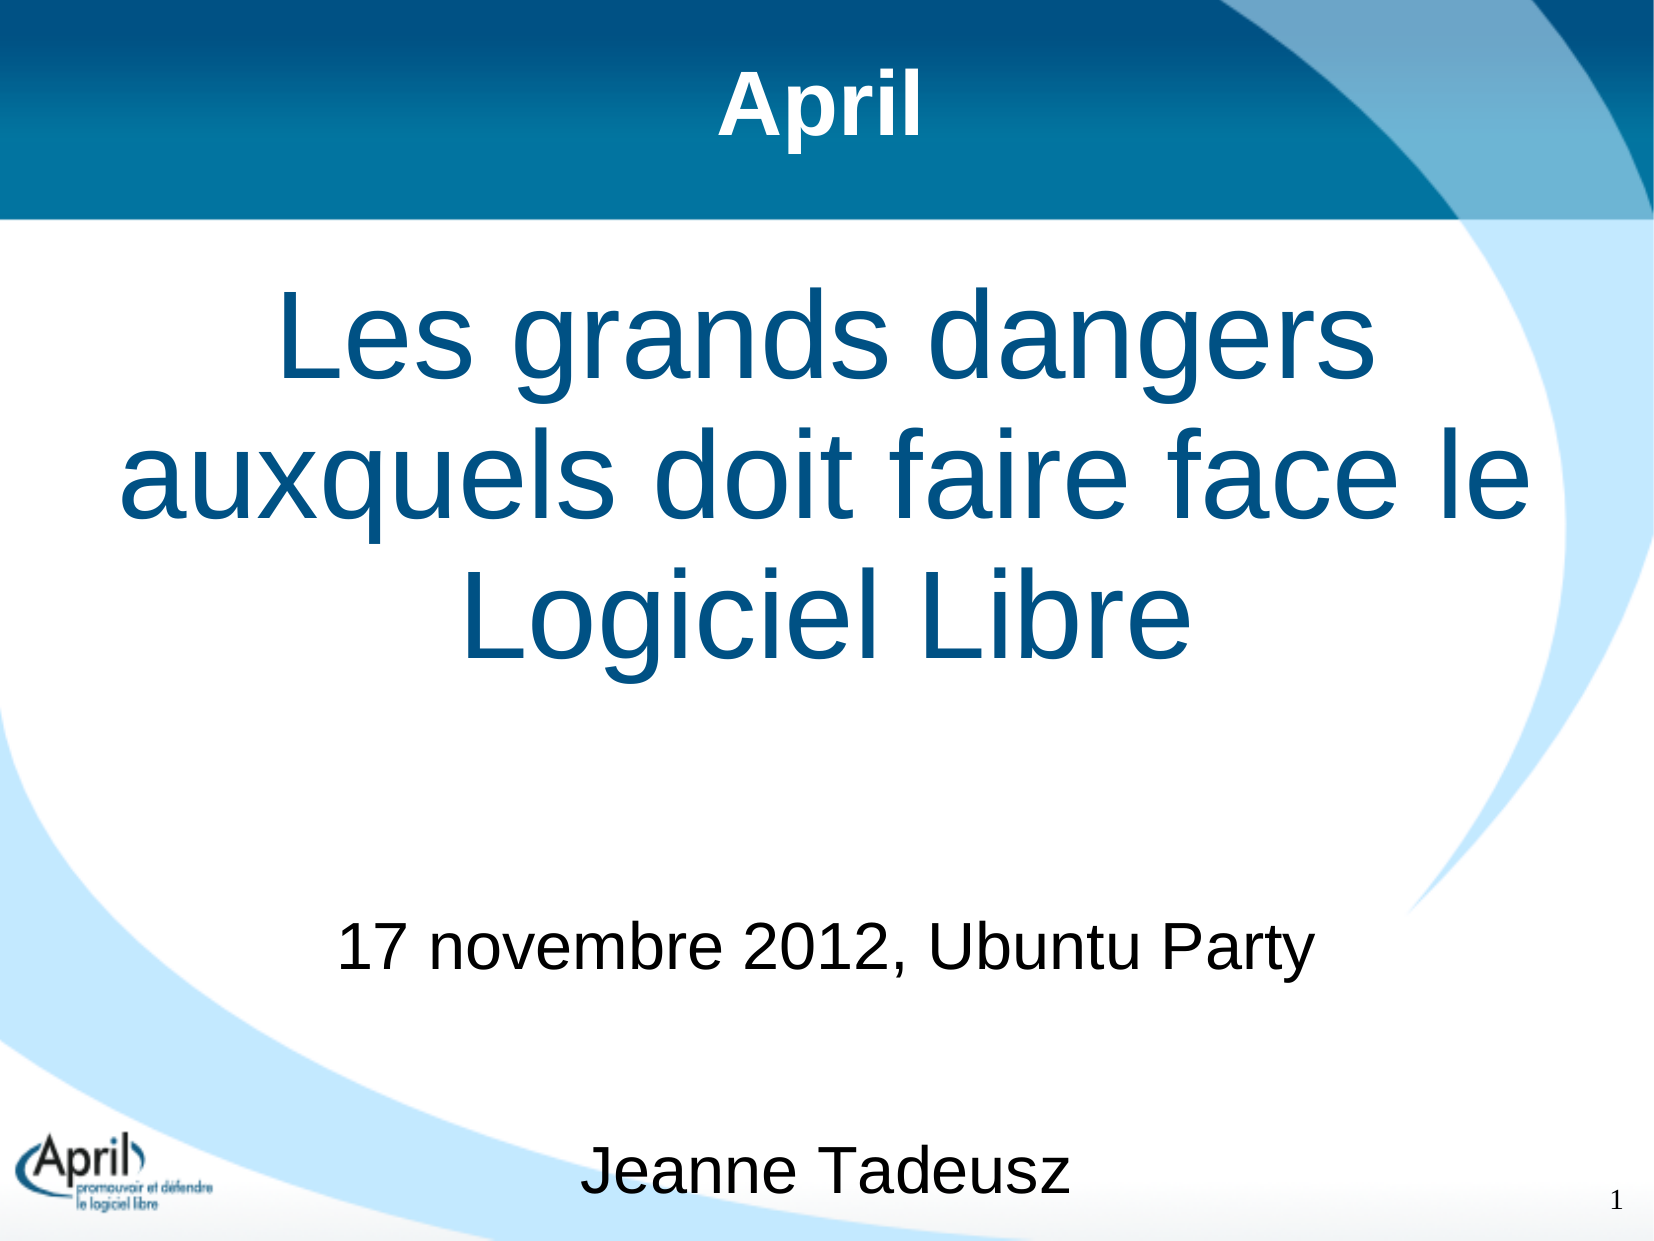

# April
Les grands dangers auxquels doit faire face le Logiciel Libre
17 novembre 2012, Ubuntu Party
Jeanne Tadeusz
1